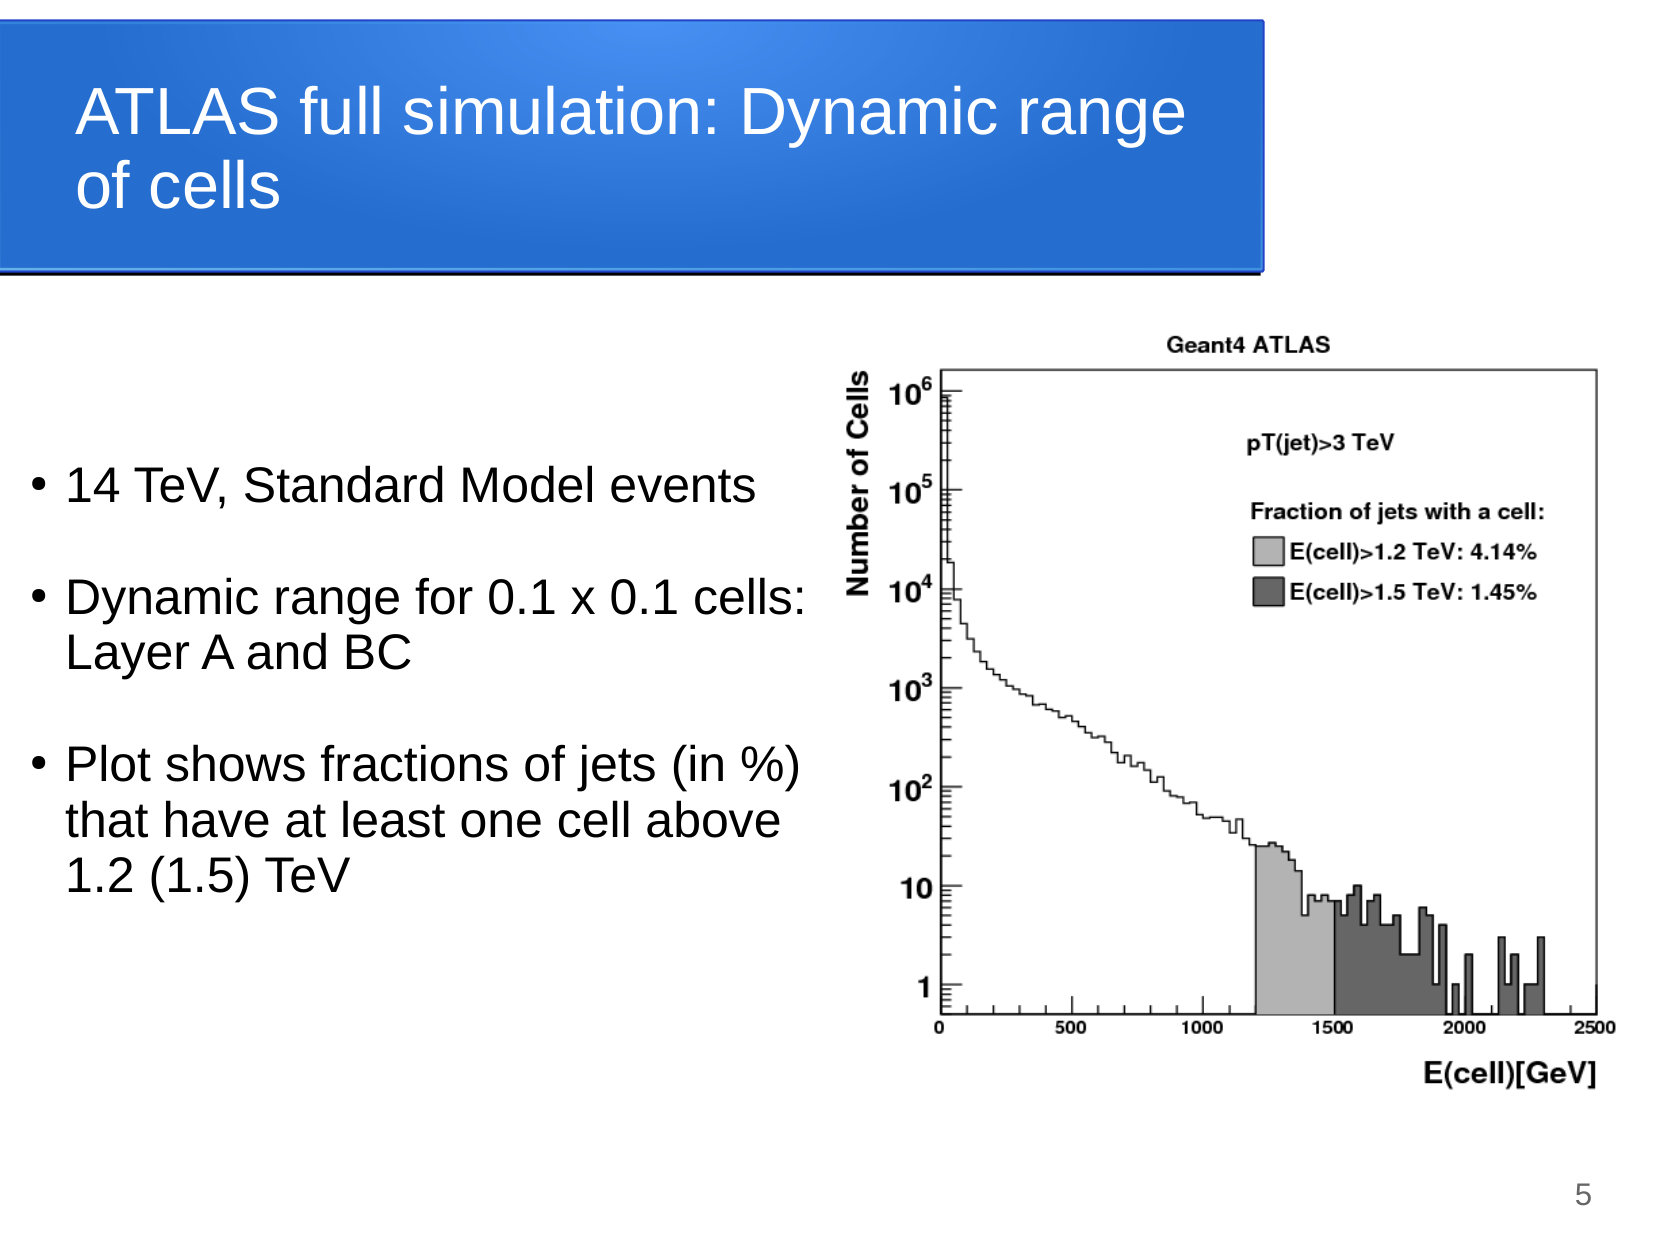

# ATLAS full simulation: Dynamic range of cells
14 TeV, Standard Model events
Dynamic range for 0.1 x 0.1 cells: Layer A and BC
Plot shows fractions of jets (in %) that have at least one cell above 1.2 (1.5) TeV